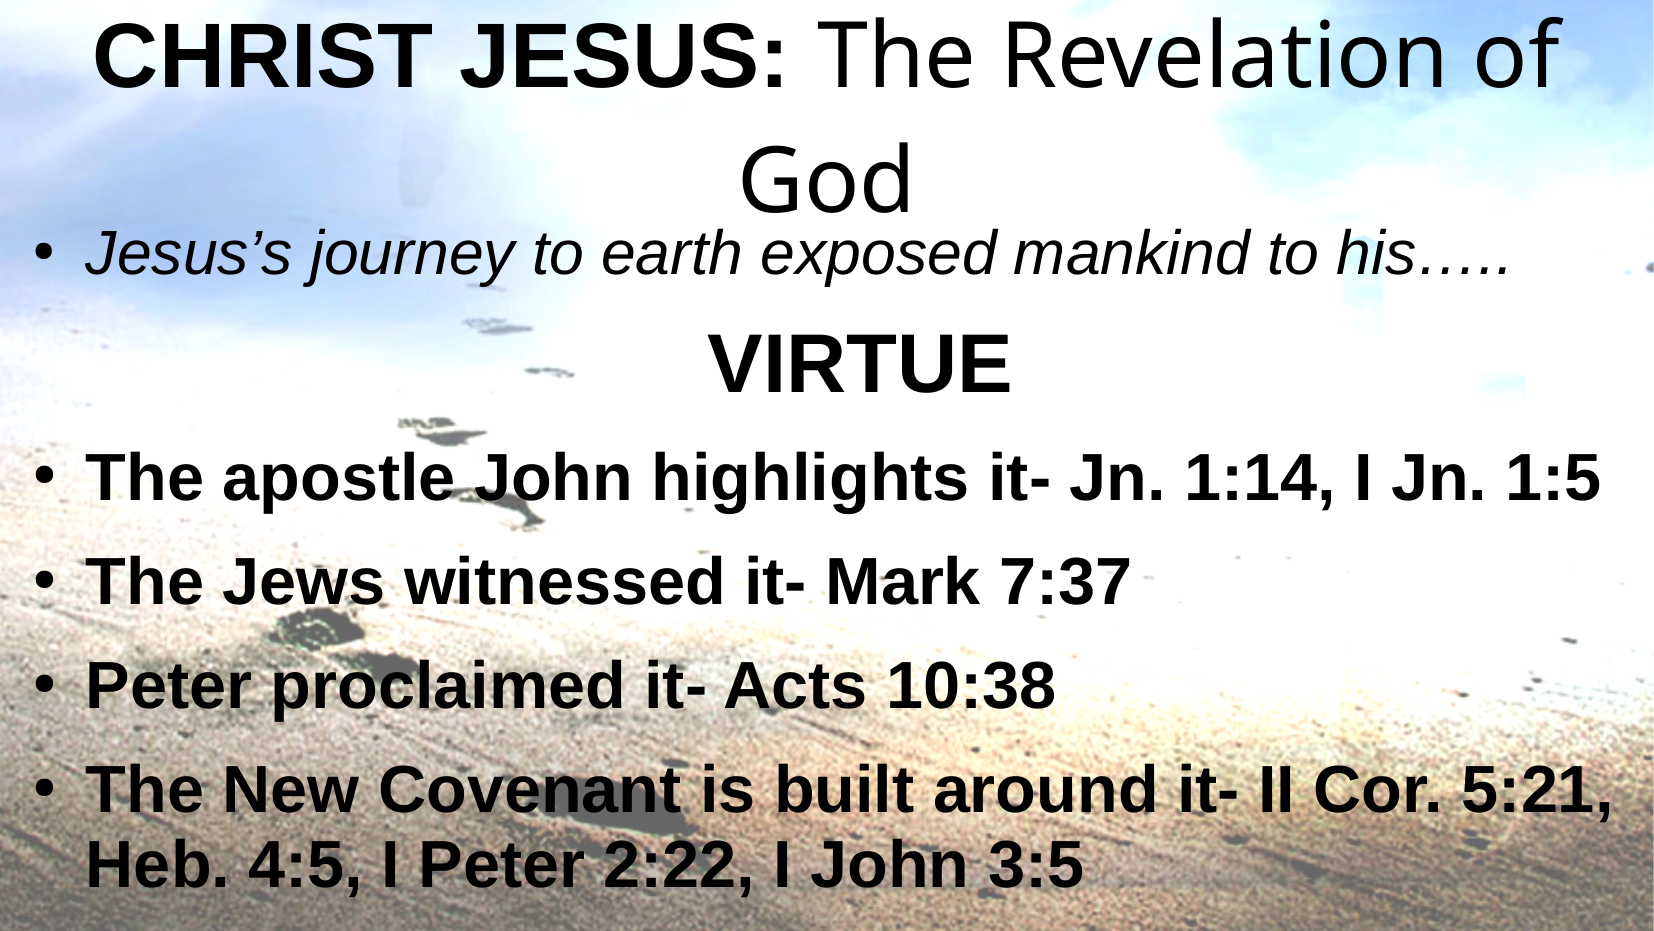

# CHRIST JESUS: The Revelation of God
Jesus’s journey to earth exposed mankind to his…..
VIRTUE
The apostle John highlights it- Jn. 1:14, I Jn. 1:5
The Jews witnessed it- Mark 7:37
Peter proclaimed it- Acts 10:38
The New Covenant is built around it- II Cor. 5:21, Heb. 4:5, I Peter 2:22, I John 3:5